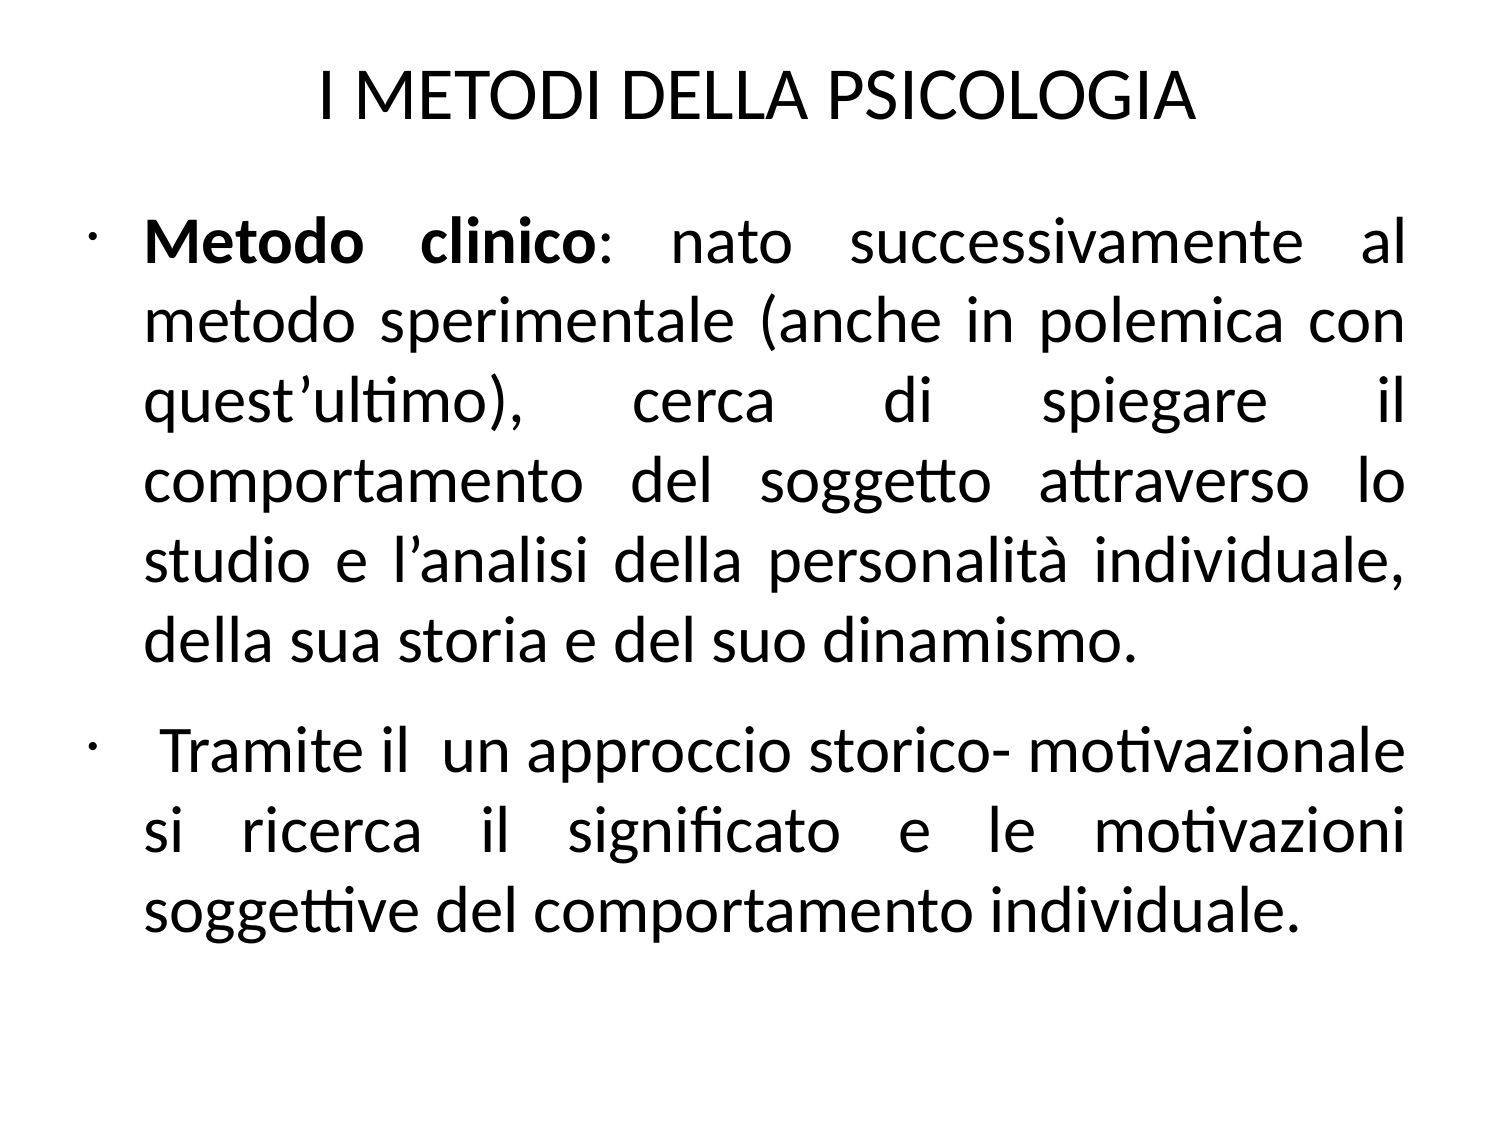

# I METODI DELLA PSICOLOGIA
Metodo clinico: nato successivamente al metodo sperimentale (anche in polemica con quest’ultimo), cerca di spiegare il comportamento del soggetto attraverso lo studio e l’analisi della personalità individuale, della sua storia e del suo dinamismo.
 Tramite il un approccio storico- motivazionale si ricerca il significato e le motivazioni soggettive del comportamento individuale.